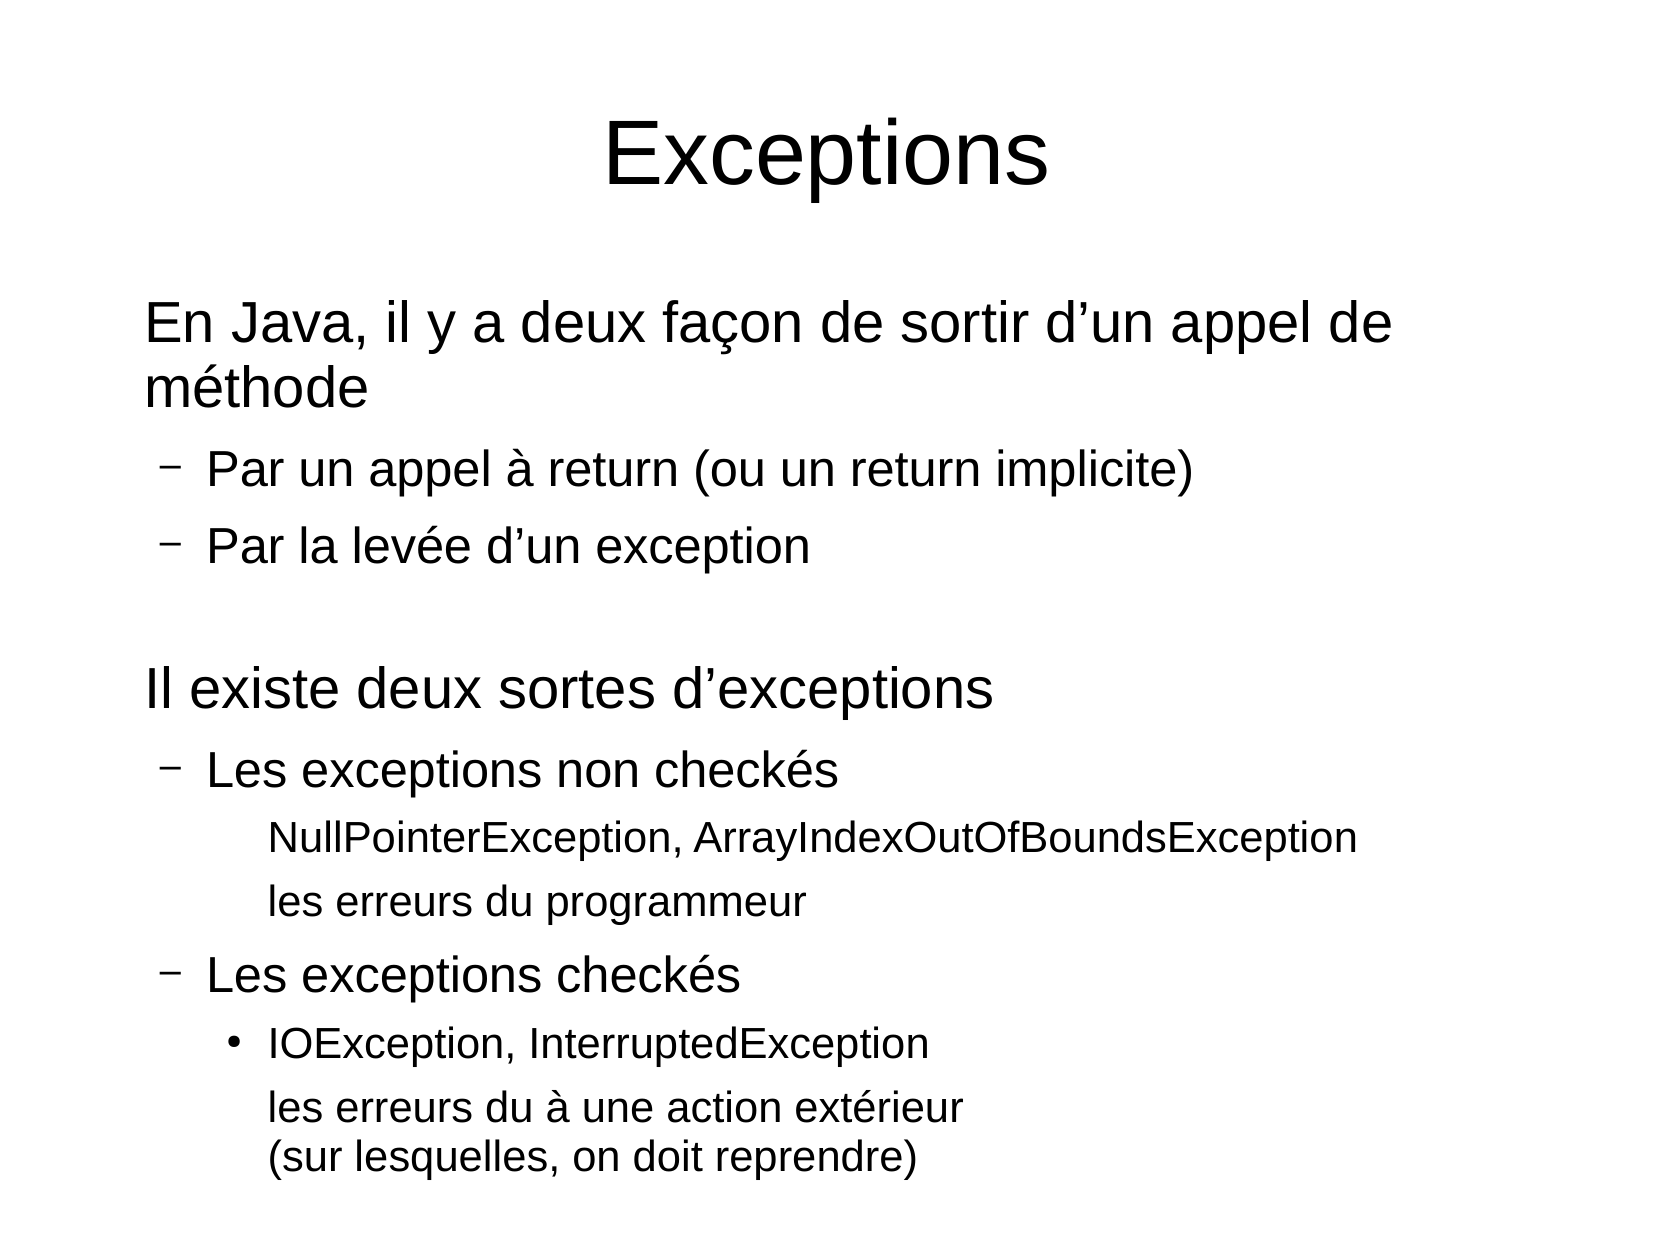

# Exceptions
En Java, il y a deux façon de sortir d’un appel de méthode
Par un appel à return (ou un return implicite)
Par la levée d’un exception
Il existe deux sortes d’exceptions
Les exceptions non checkés
NullPointerException, ArrayIndexOutOfBoundsException
les erreurs du programmeur
Les exceptions checkés
IOException, InterruptedException
les erreurs du à une action extérieur
(sur lesquelles, on doit reprendre)